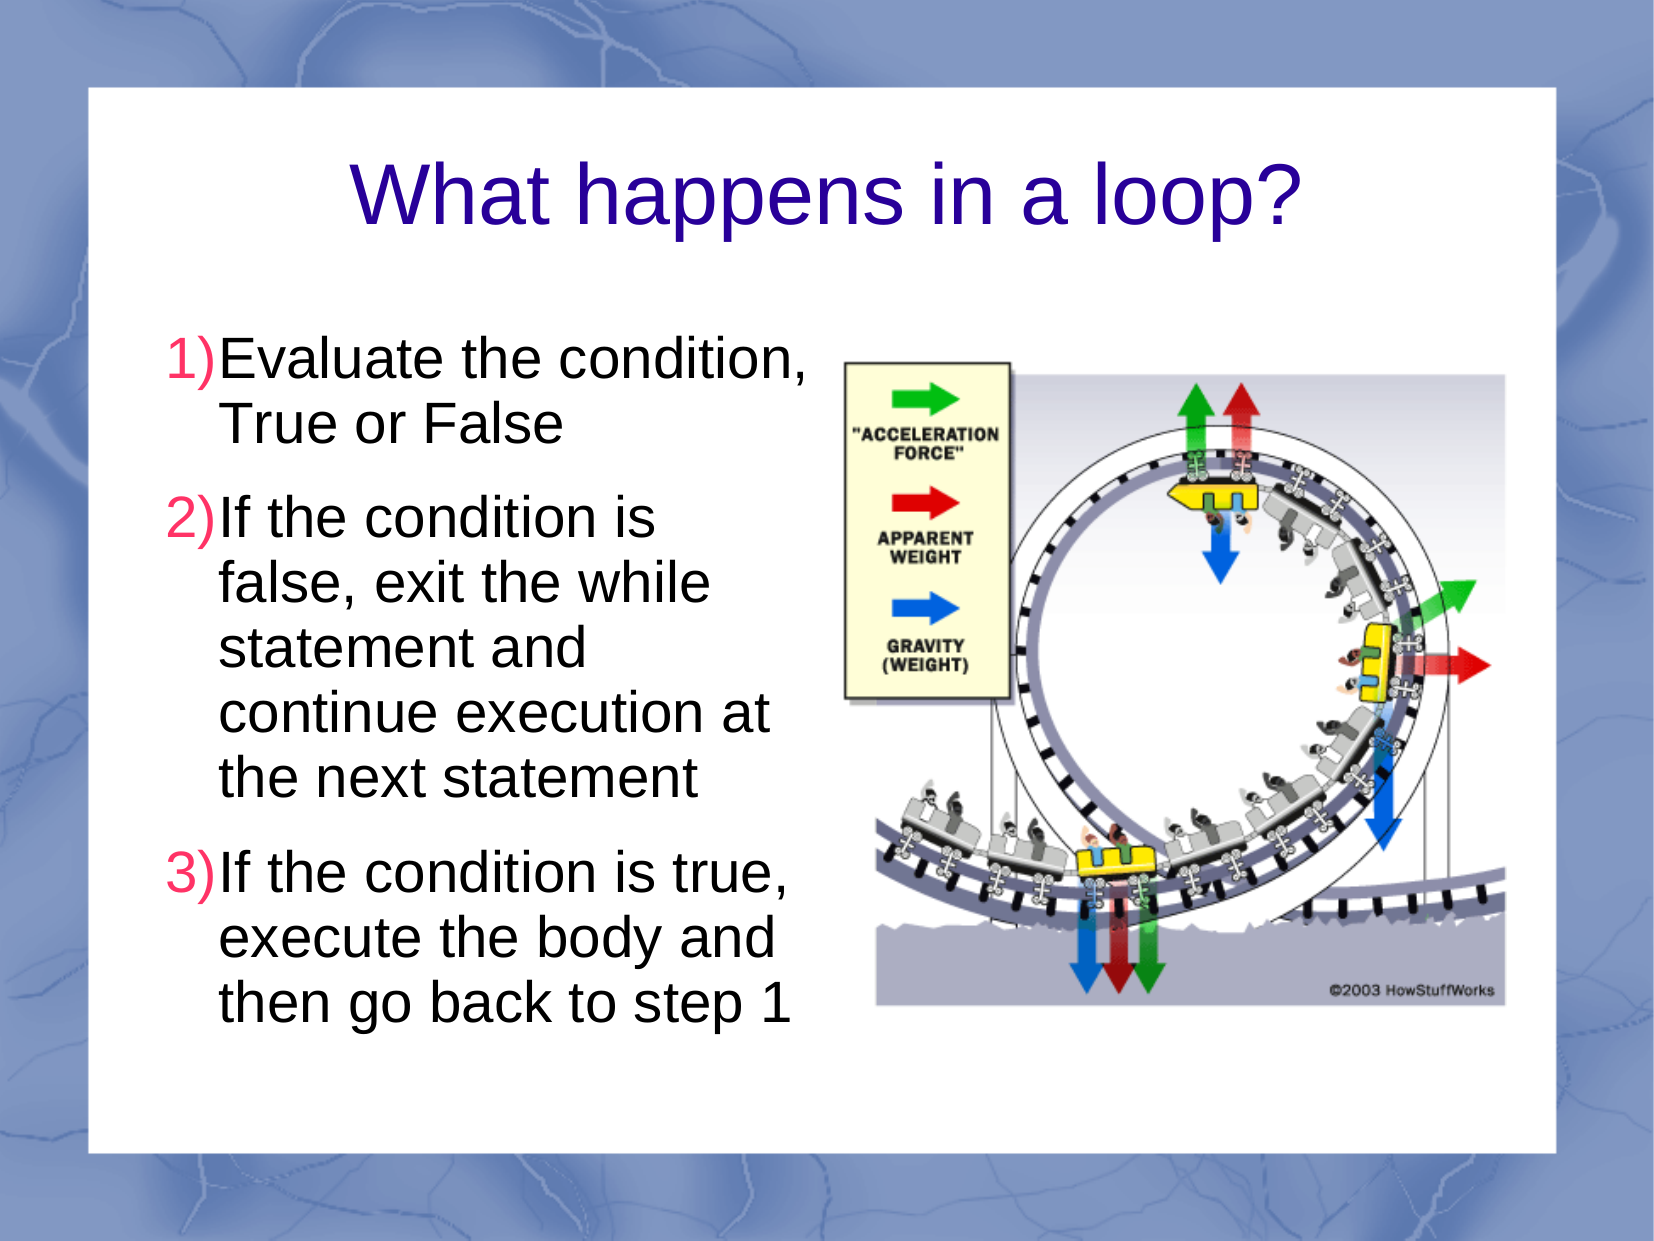

# What happens in a loop?
Evaluate the condition, True or False
If the condition is false, exit the while statement and continue execution at the next statement
If the condition is true, execute the body and then go back to step 1